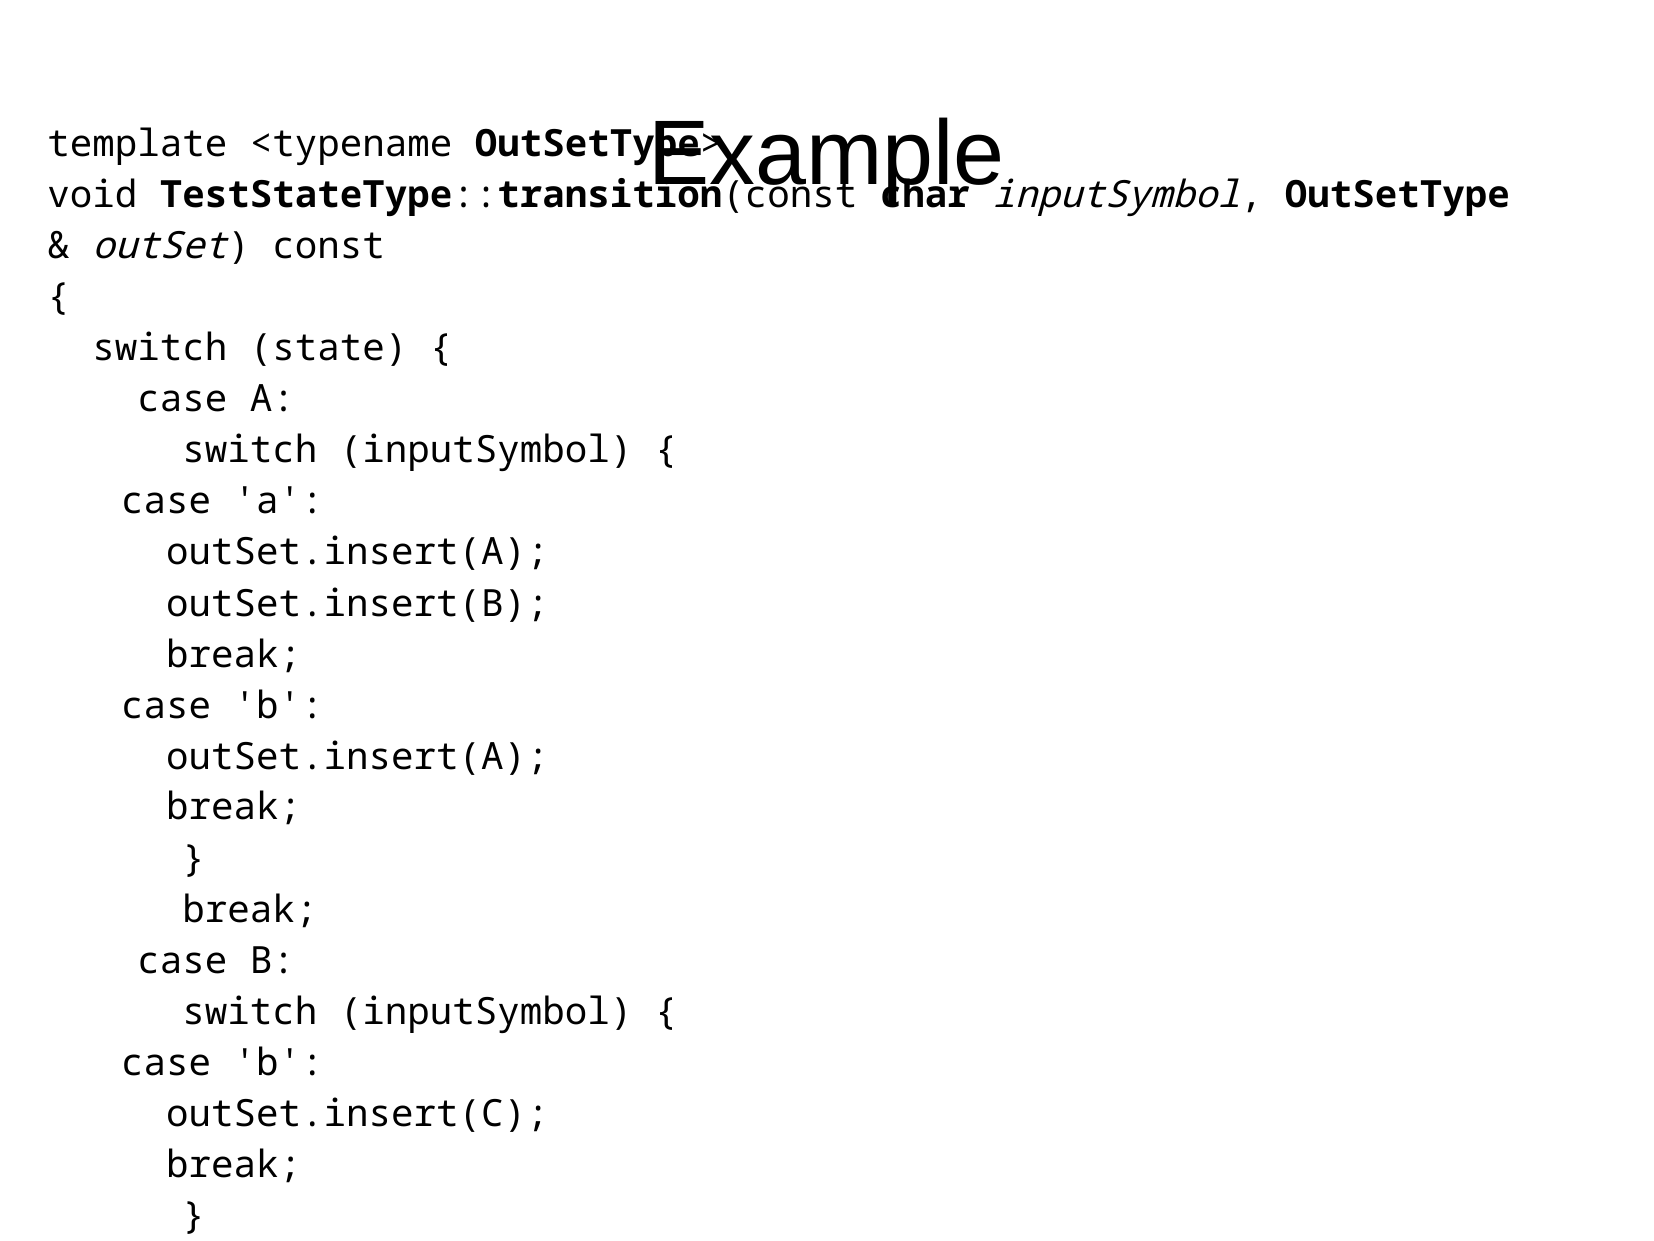

# Example
template <typename OutSetType>
void TestStateType::transition(const char inputSymbol, OutSetType & outSet) const
{
 switch (state) {
 case A:
 switch (inputSymbol) {
	case 'a':
	 outSet.insert(A);
	 outSet.insert(B);
	 break;
	case 'b':
	 outSet.insert(A);
	 break;
 }
 break;
 case B:
 switch (inputSymbol) {
	case 'b':
	 outSet.insert(C);
	 break;
 }
 break;